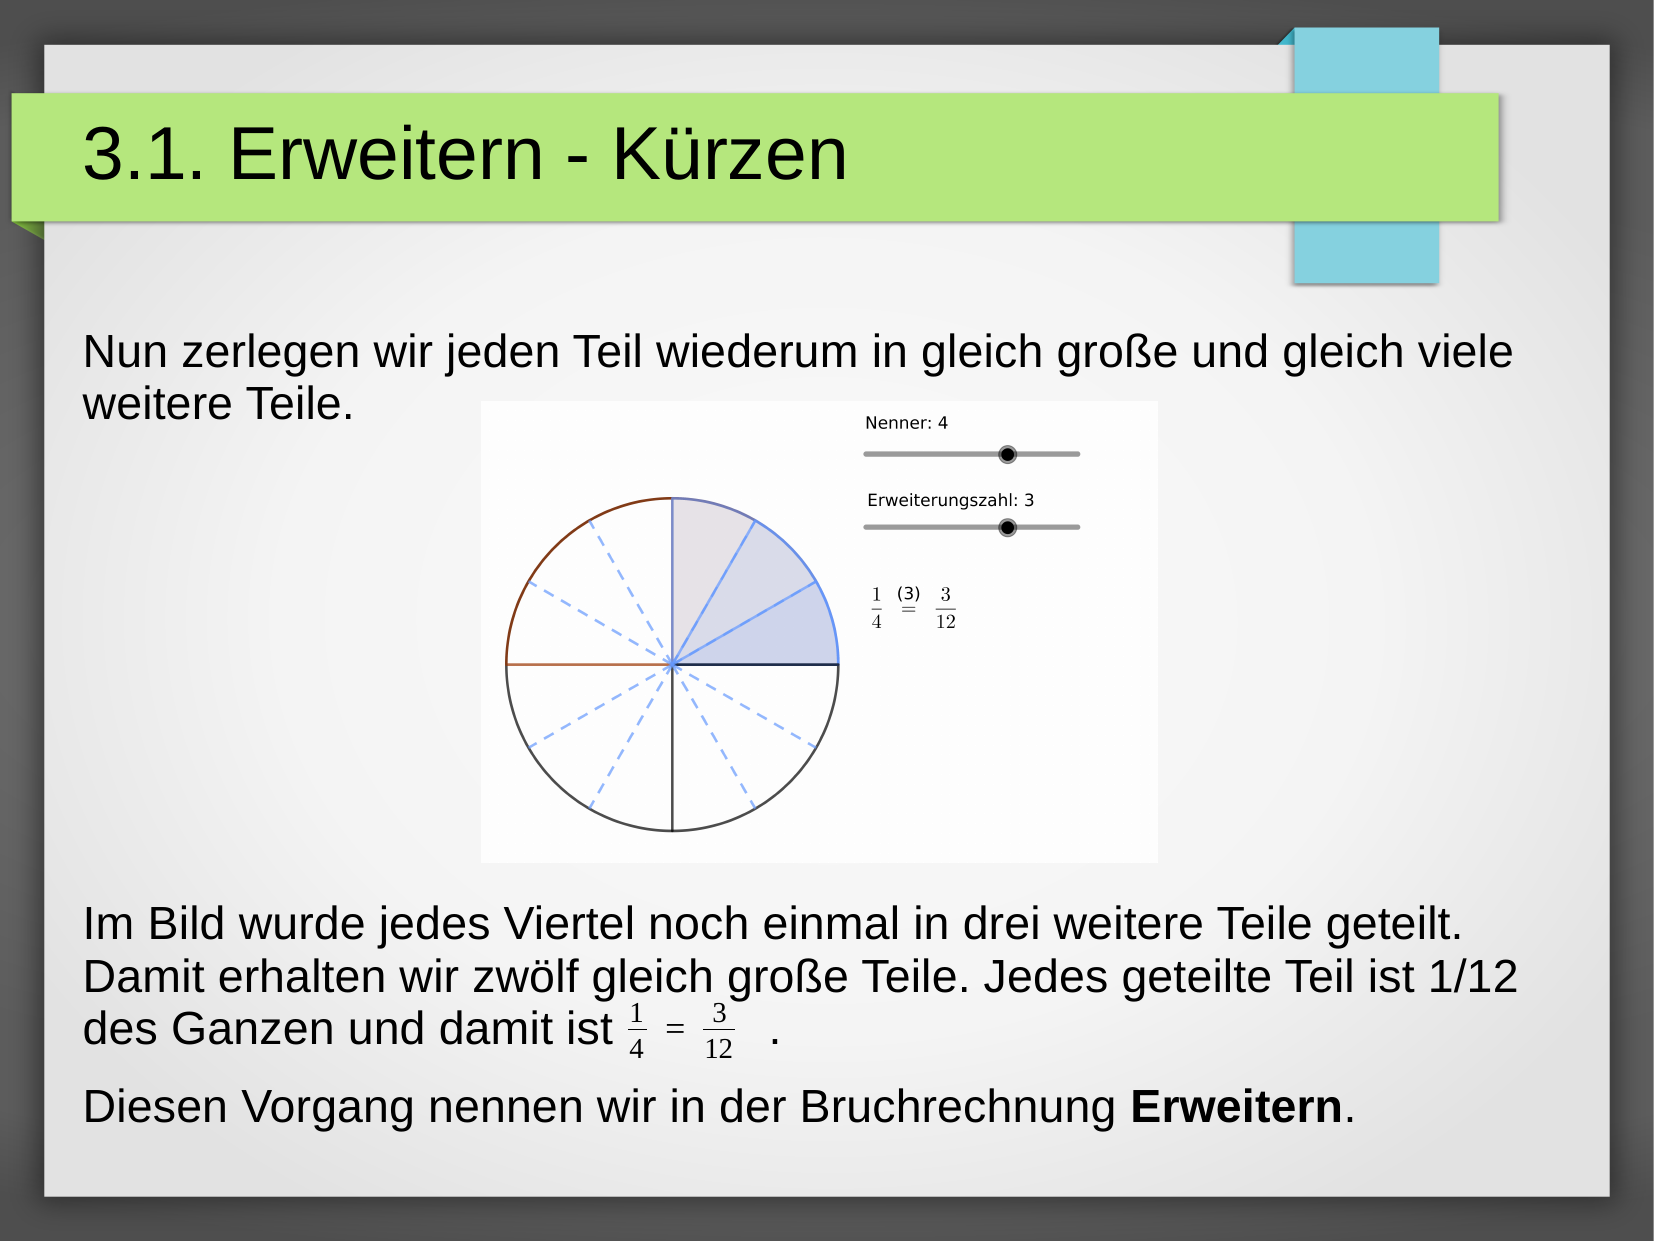

# 3.1. Erweitern - Kürzen
Nun zerlegen wir jeden Teil wiederum in gleich große und gleich viele weitere Teile.
Im Bild wurde jedes Viertel noch einmal in drei weitere Teile geteilt. Damit erhalten wir zwölf gleich große Teile. Jedes geteilte Teil ist 1/12 des Ganzen und damit ist .
Diesen Vorgang nennen wir in der Bruchrechnung Erweitern.